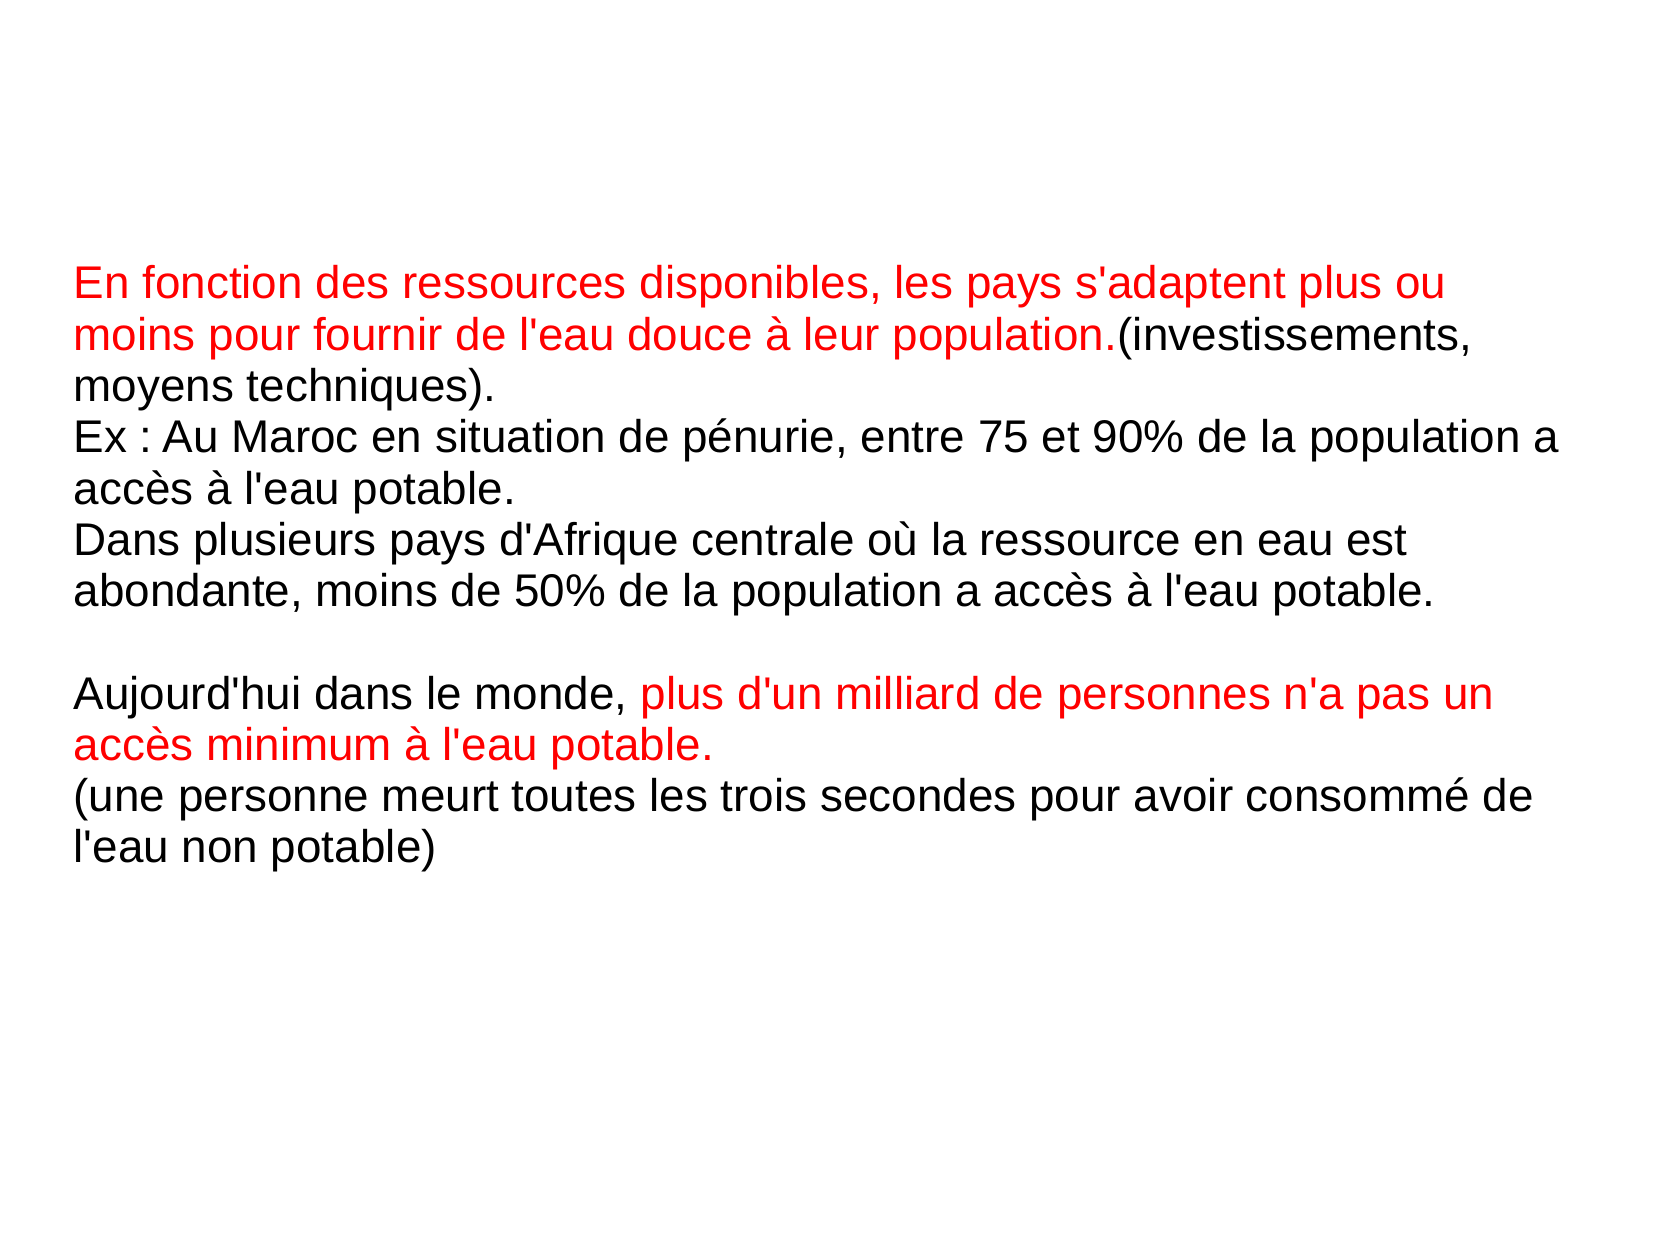

En fonction des ressources disponibles, les pays s'adaptent plus ou moins pour fournir de l'eau douce à leur population.(investissements, moyens techniques).
Ex : Au Maroc en situation de pénurie, entre 75 et 90% de la population a accès à l'eau potable.
Dans plusieurs pays d'Afrique centrale où la ressource en eau est abondante, moins de 50% de la population a accès à l'eau potable.
Aujourd'hui dans le monde, plus d'un milliard de personnes n'a pas un accès minimum à l'eau potable.
(une personne meurt toutes les trois secondes pour avoir consommé de l'eau non potable)